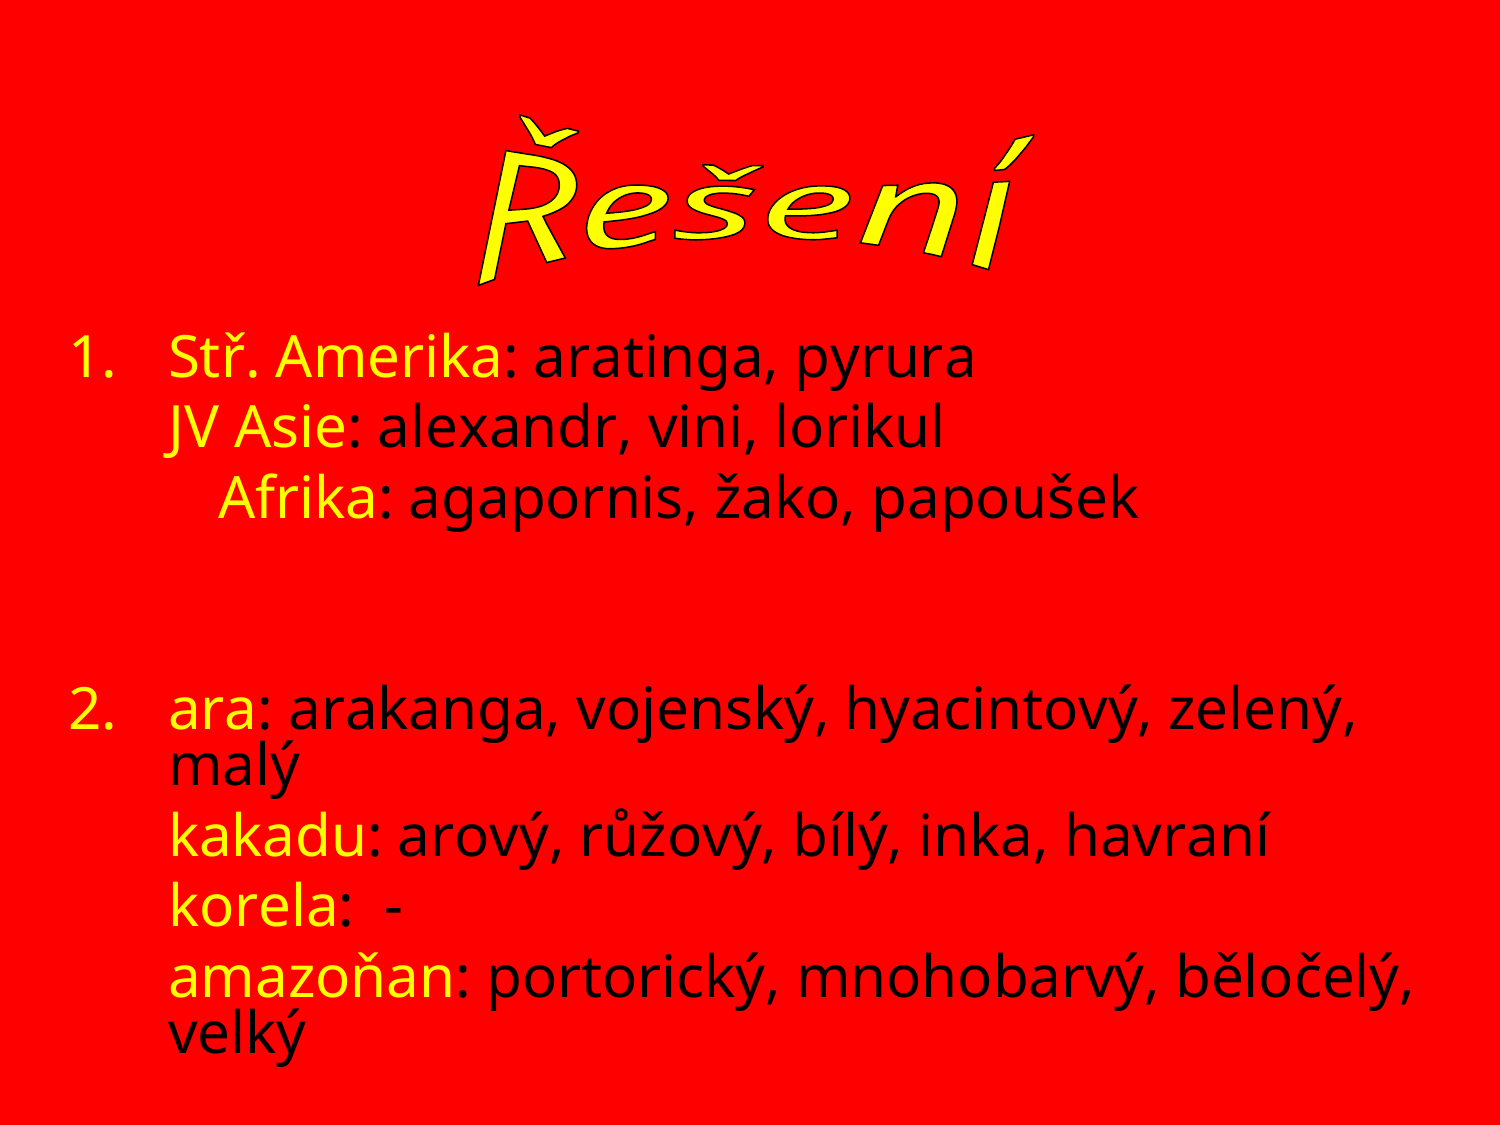

Řešení
# Stř. Amerika: aratinga, pyrura
	JV Asie: alexandr, vini, lorikul
 	Afrika: agapornis, žako, papoušek
ara: arakanga, vojenský, hyacintový, zelený, malý
	kakadu: arový, růžový, bílý, inka, havraní
	korela: -
	amazoňan: portorický, mnohobarvý, běločelý, velký